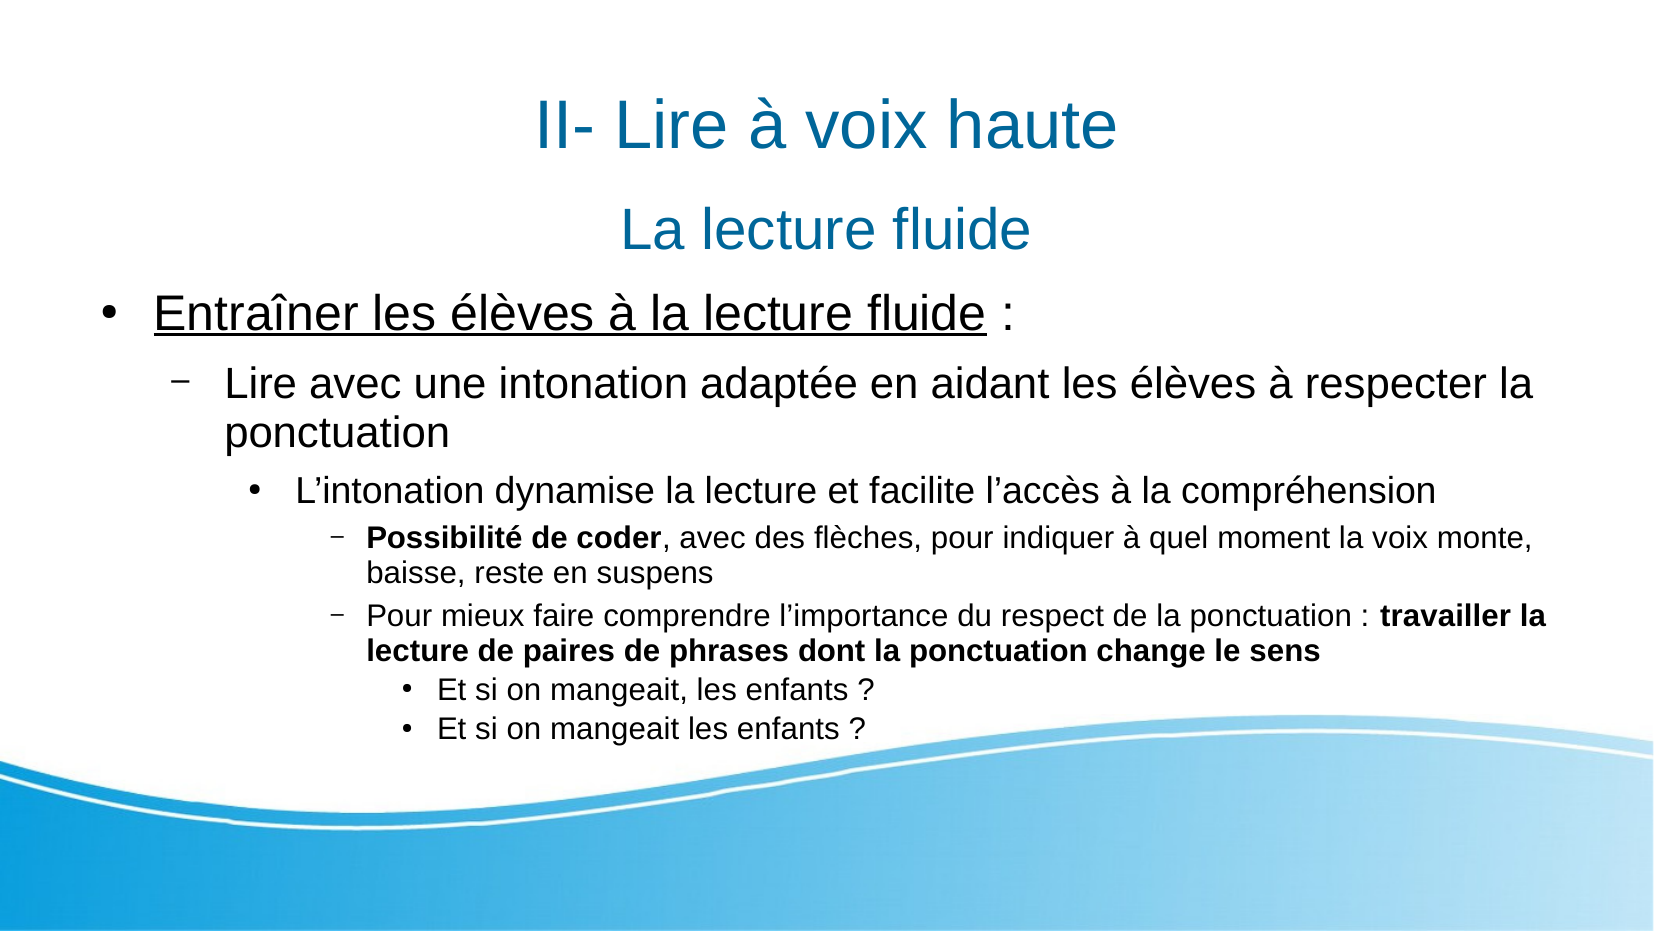

# II- Lire à voix haute
La lecture fluide
Entraîner les élèves à la lecture fluide :
Lire avec une intonation adaptée en aidant les élèves à respecter la ponctuation
L’intonation dynamise la lecture et facilite l’accès à la compréhension
Possibilité de coder, avec des flèches, pour indiquer à quel moment la voix monte, baisse, reste en suspens
Pour mieux faire comprendre l’importance du respect de la ponctuation : travailler la lecture de paires de phrases dont la ponctuation change le sens
Et si on mangeait, les enfants ?
Et si on mangeait les enfants ?